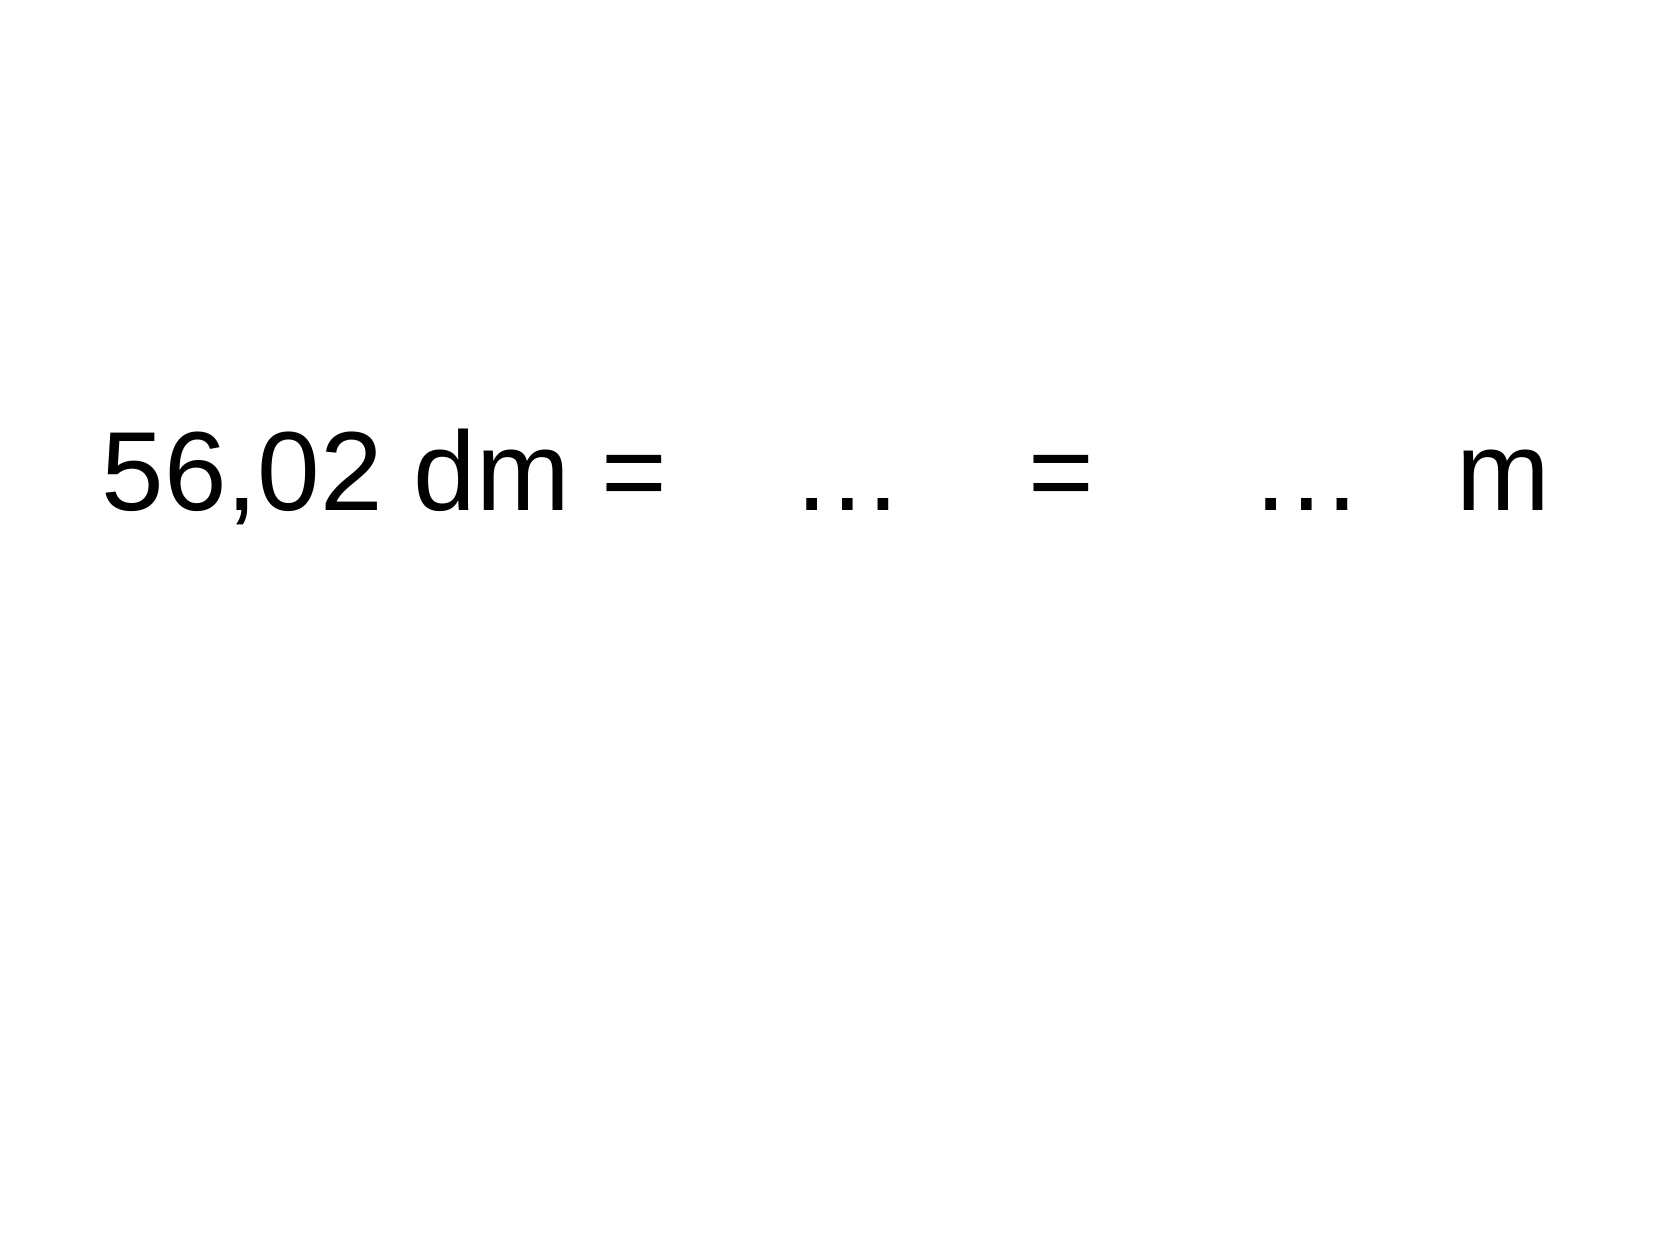

# 56,02 dm = … = … m